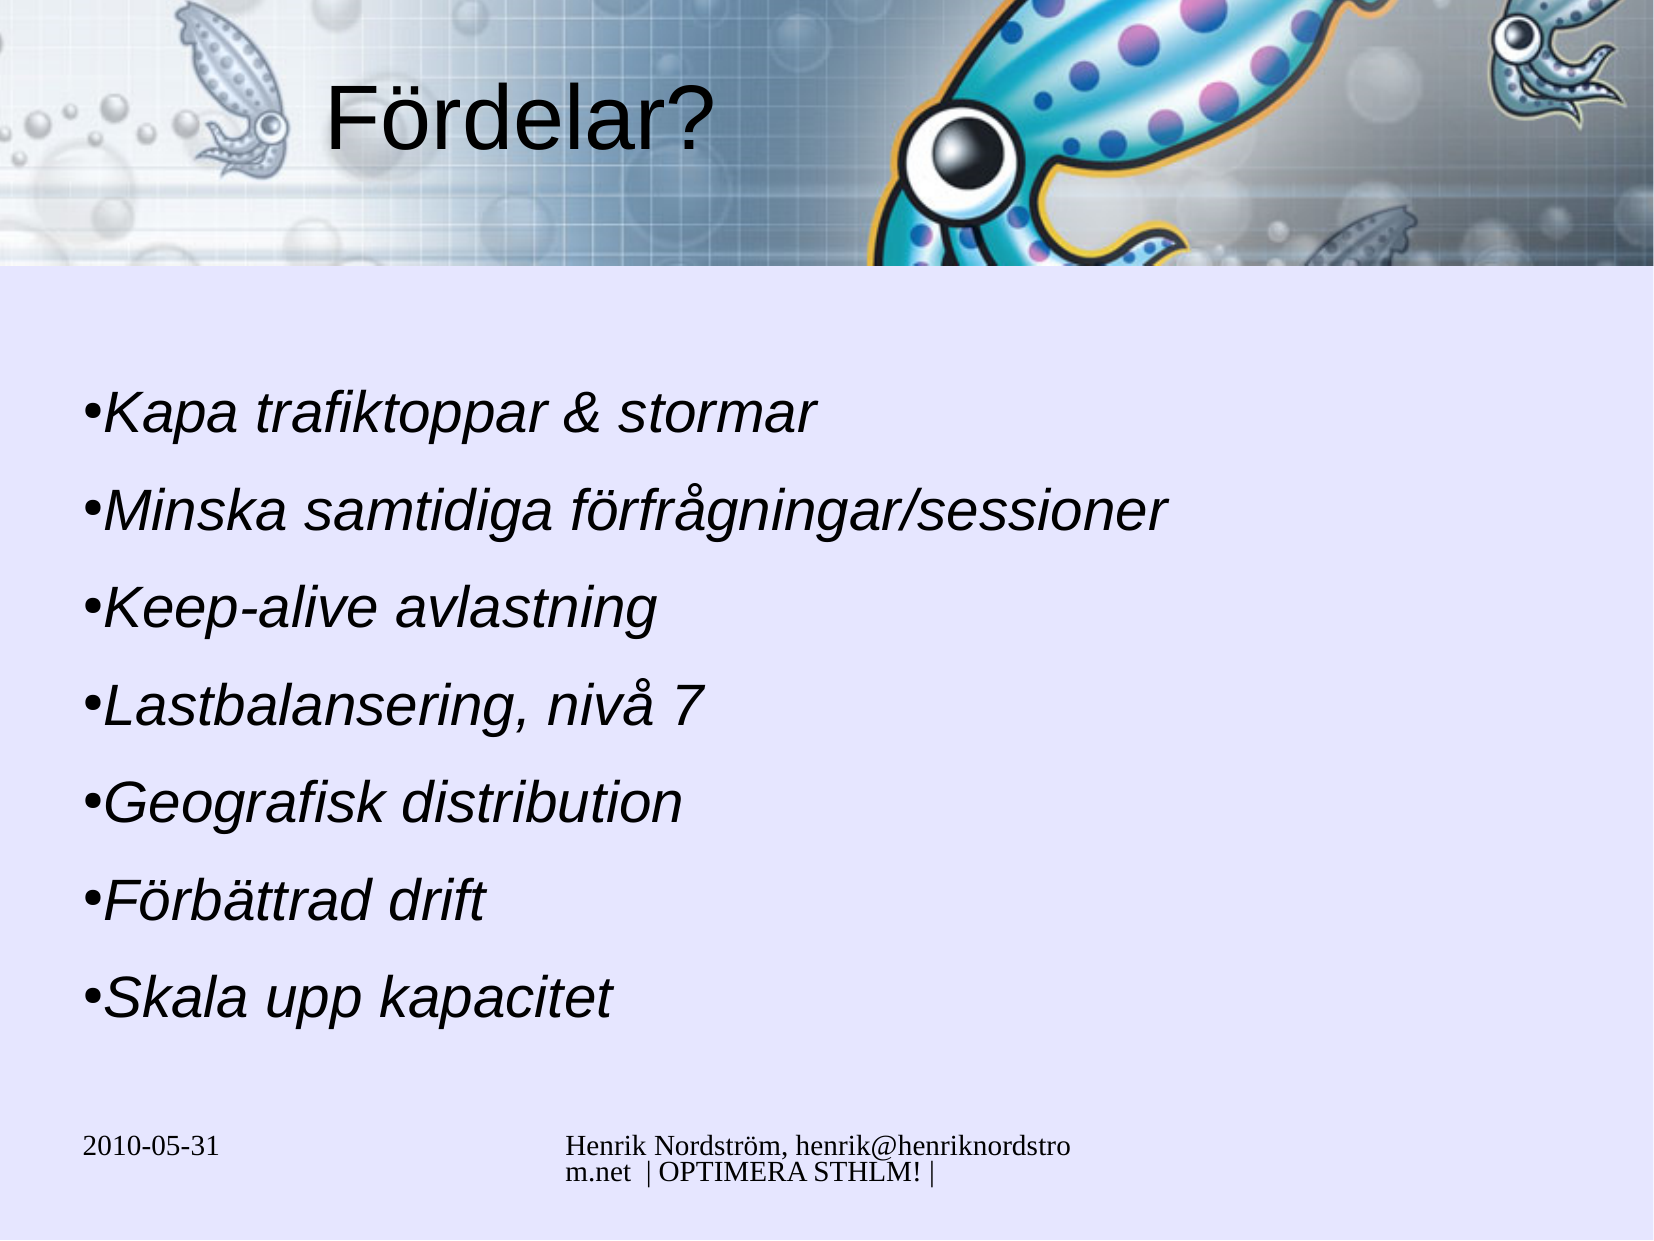

# Fördelar?
Kapa trafiktoppar & stormar
Minska samtidiga förfrågningar/sessioner
Keep-alive avlastning
Lastbalansering, nivå 7
Geografisk distribution
Förbättrad drift
Skala upp kapacitet
2010-05-31
Henrik Nordström, henrik@henriknordstrom.net | OPTIMERA STHLM! |